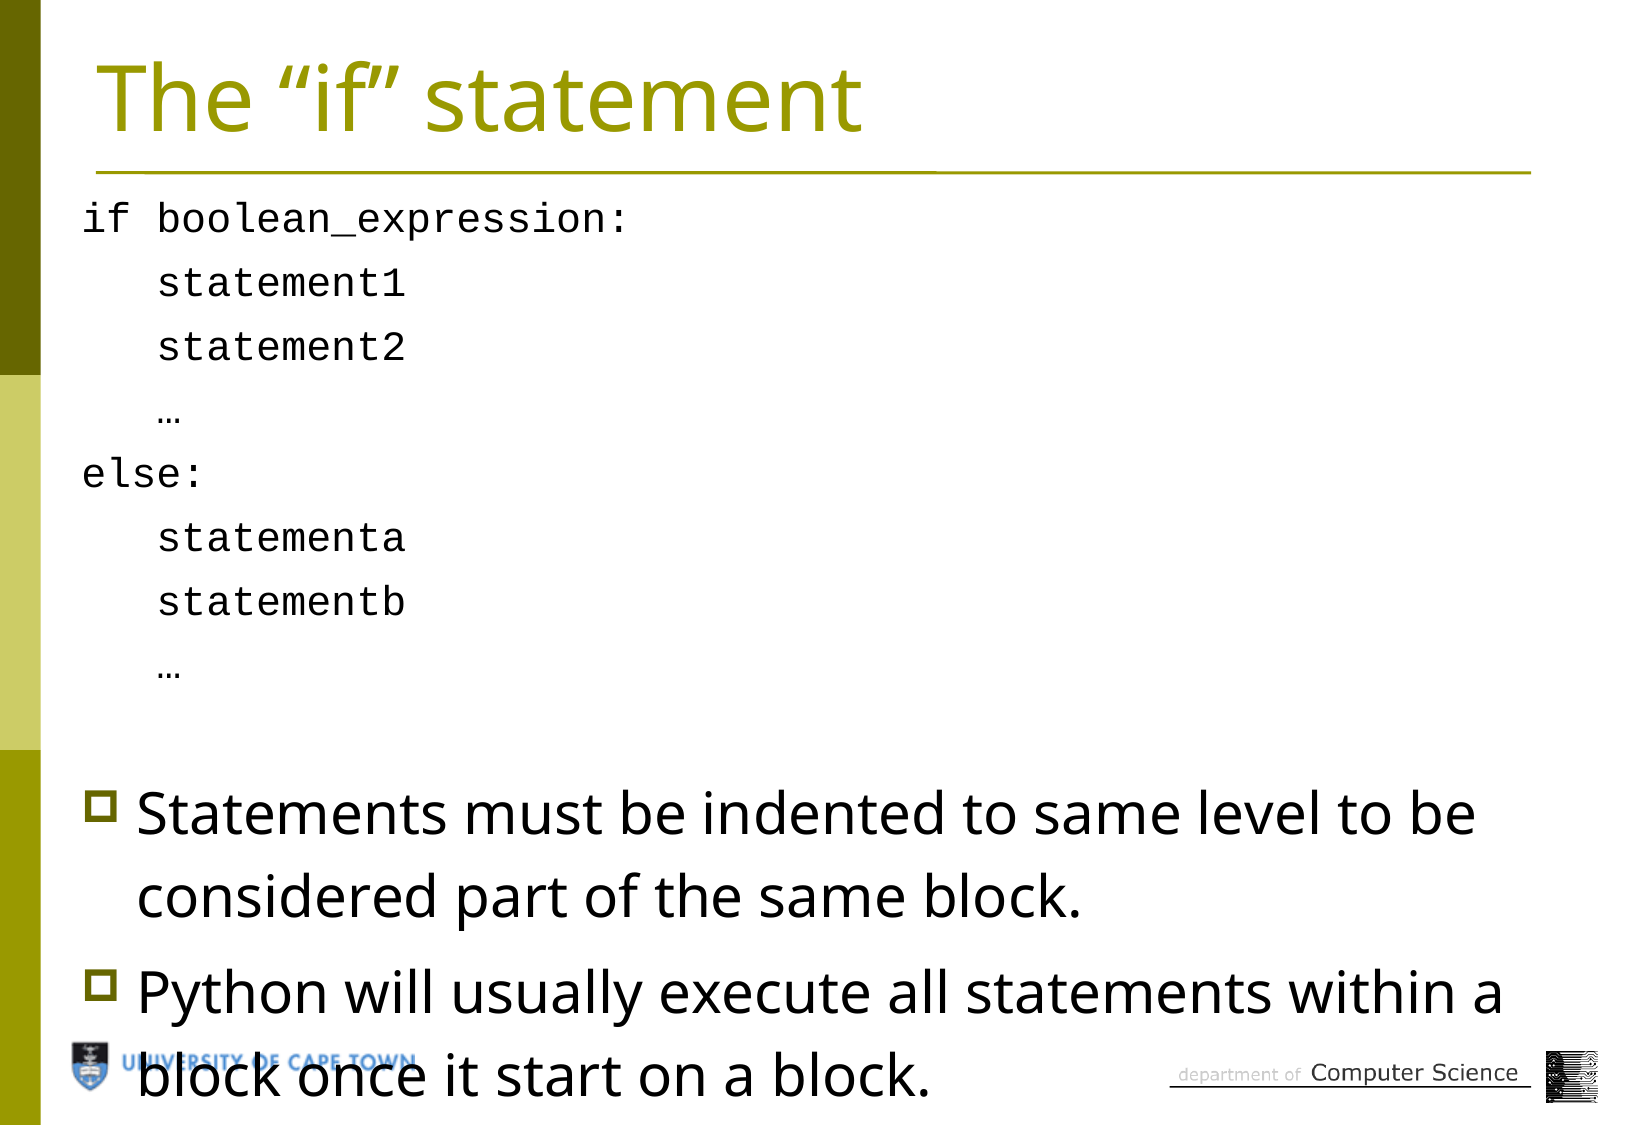

# The “if” statement
if boolean_expression:
 statement1
 statement2
 …
else:
 statementa
 statementb
 …
Statements must be indented to same level to be considered part of the same block.
Python will usually execute all statements within a block once it start on a block.